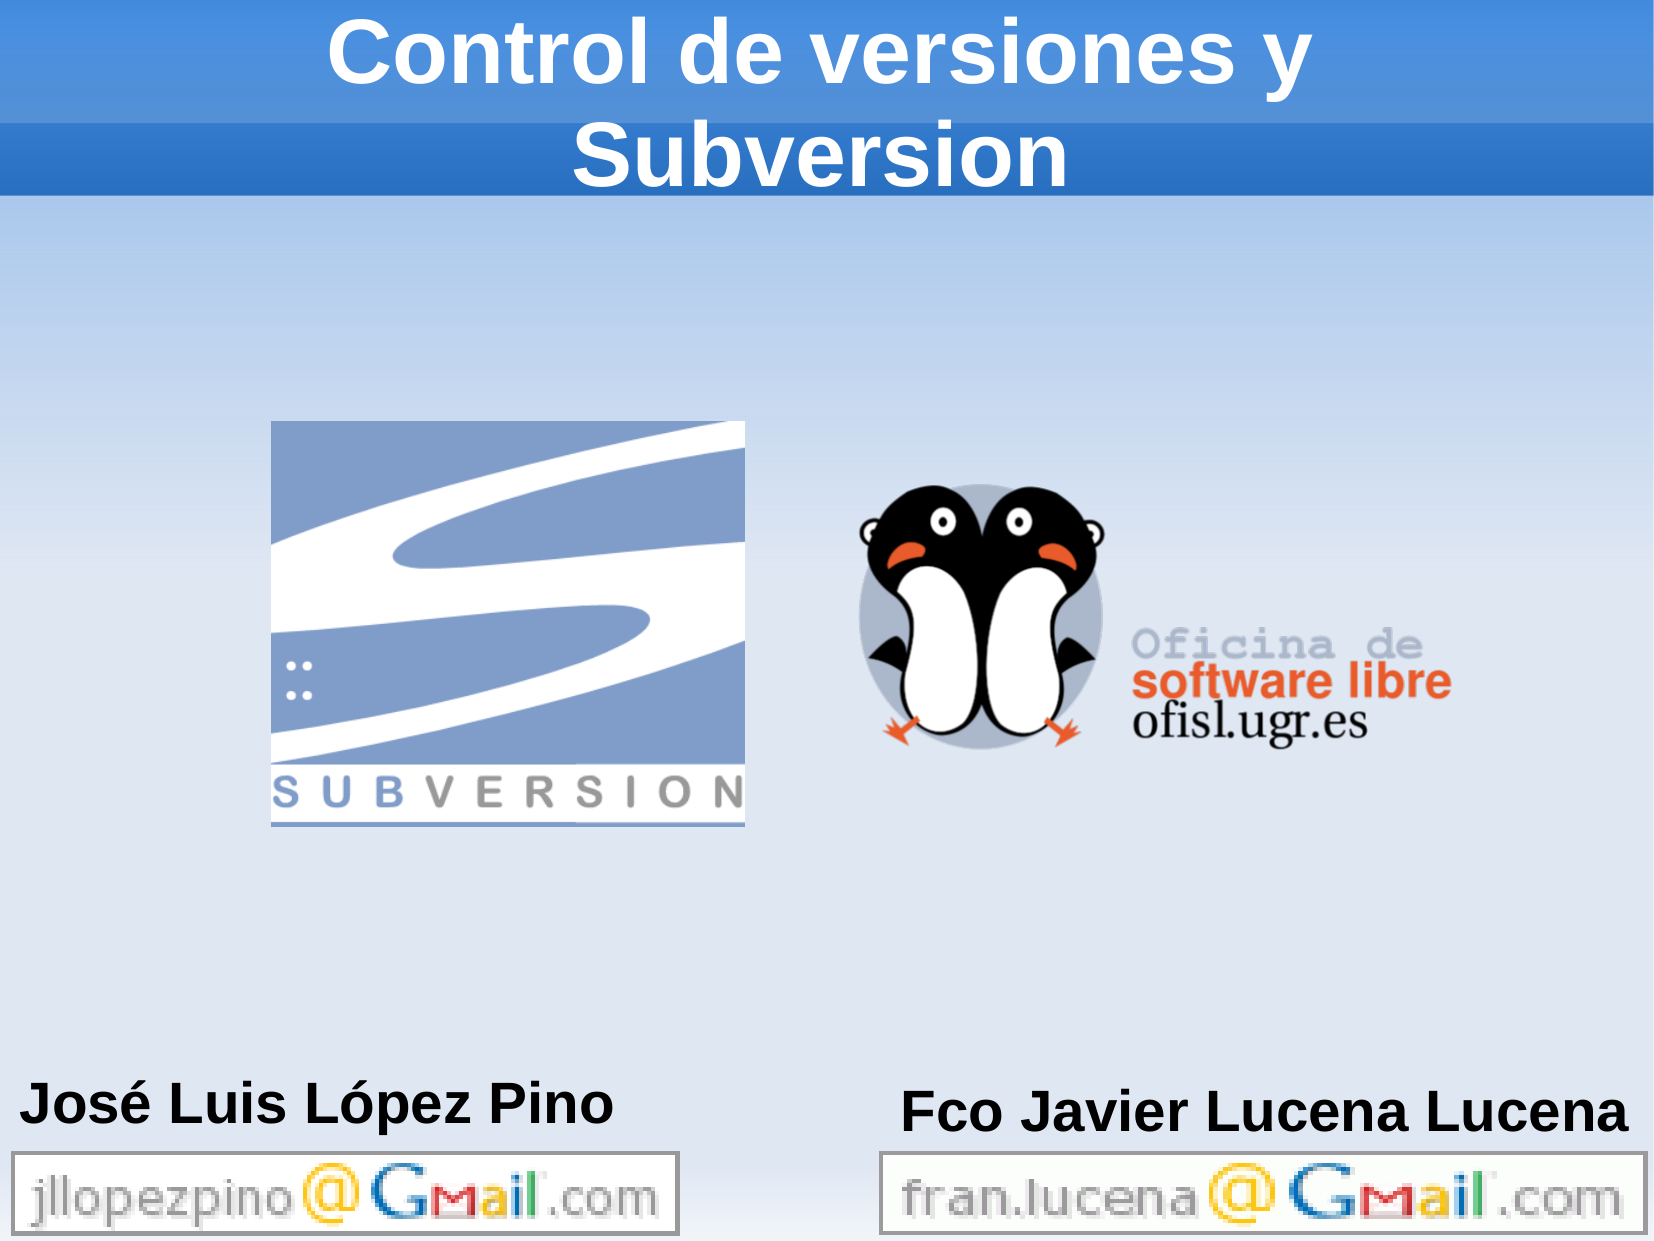

# Control de versiones y Subversion
José Luis López Pino
Fco Javier Lucena Lucena